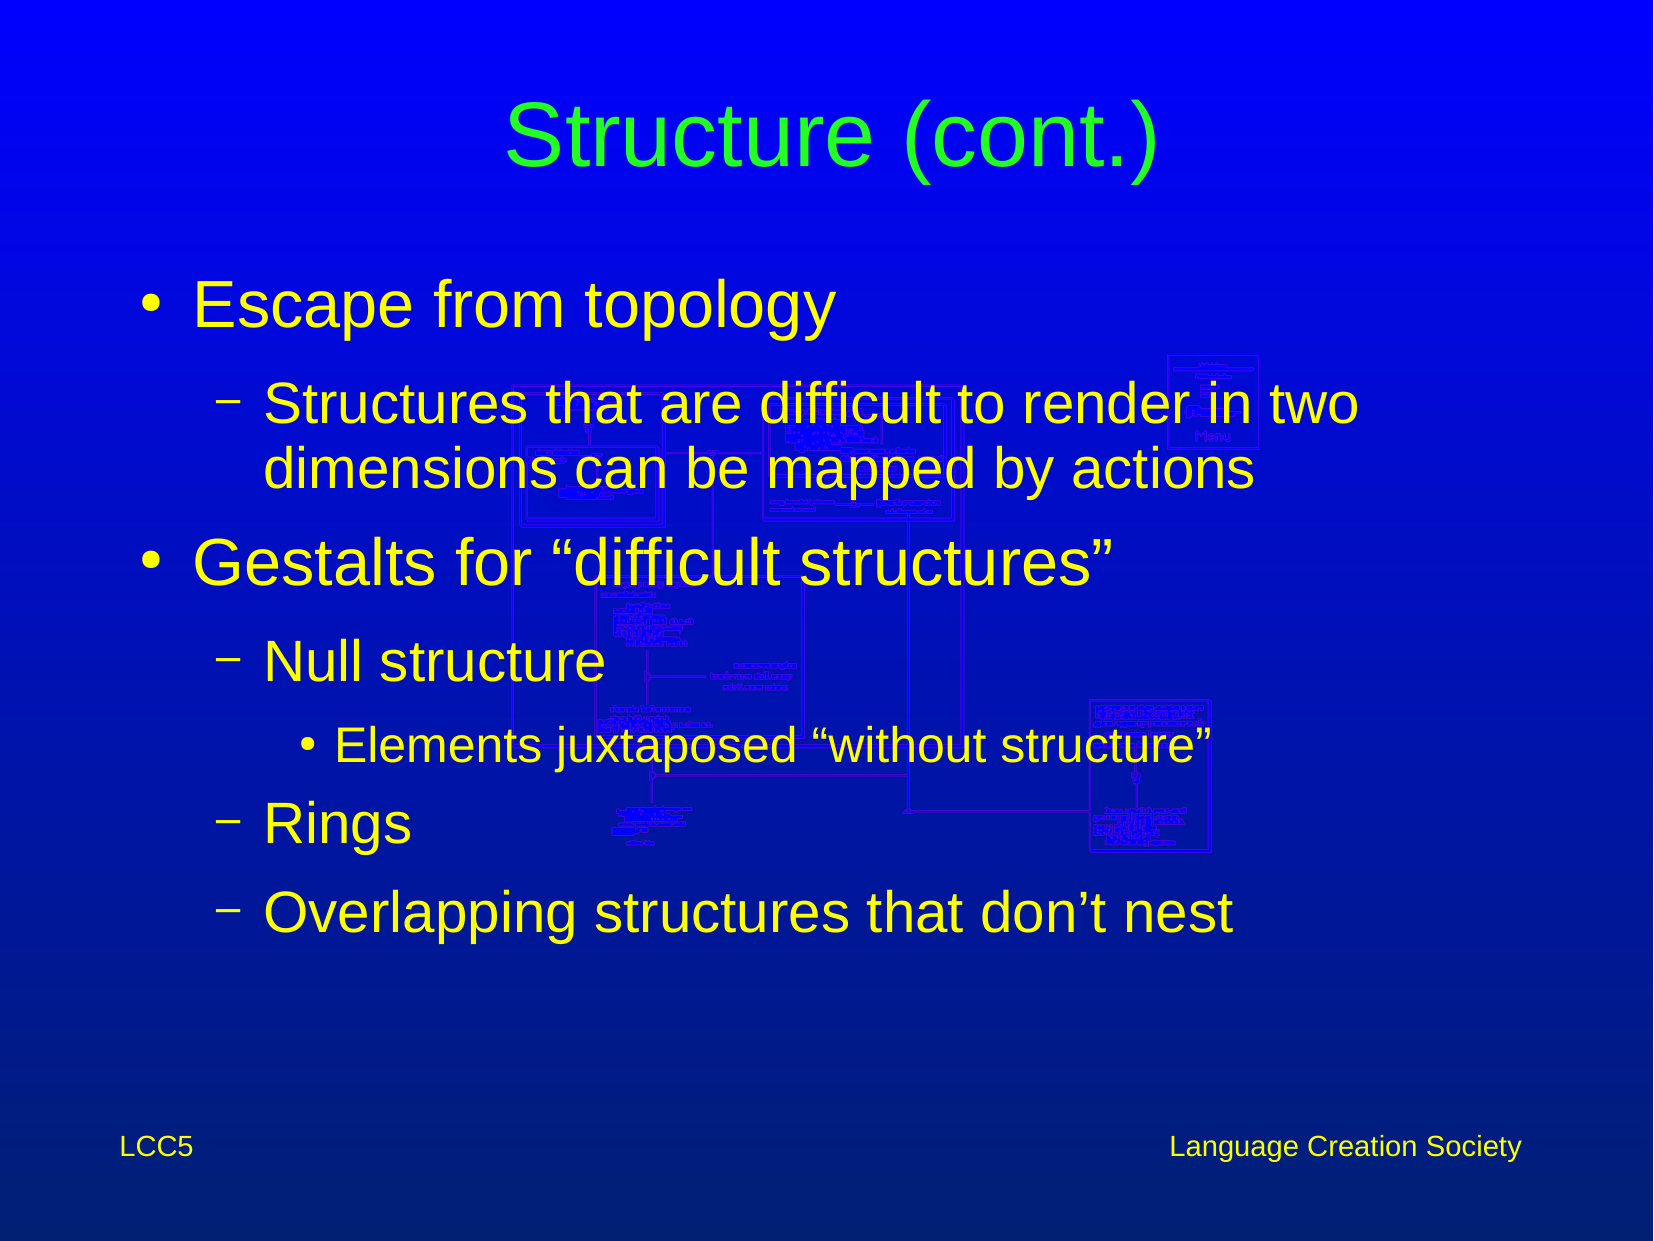

# Structure (cont.)
Escape from topology
Structures that are difficult to render in two dimensions can be mapped by actions
Gestalts for “difficult structures”
Null structure
Elements juxtaposed “without structure”
Rings
Overlapping structures that don’t nest